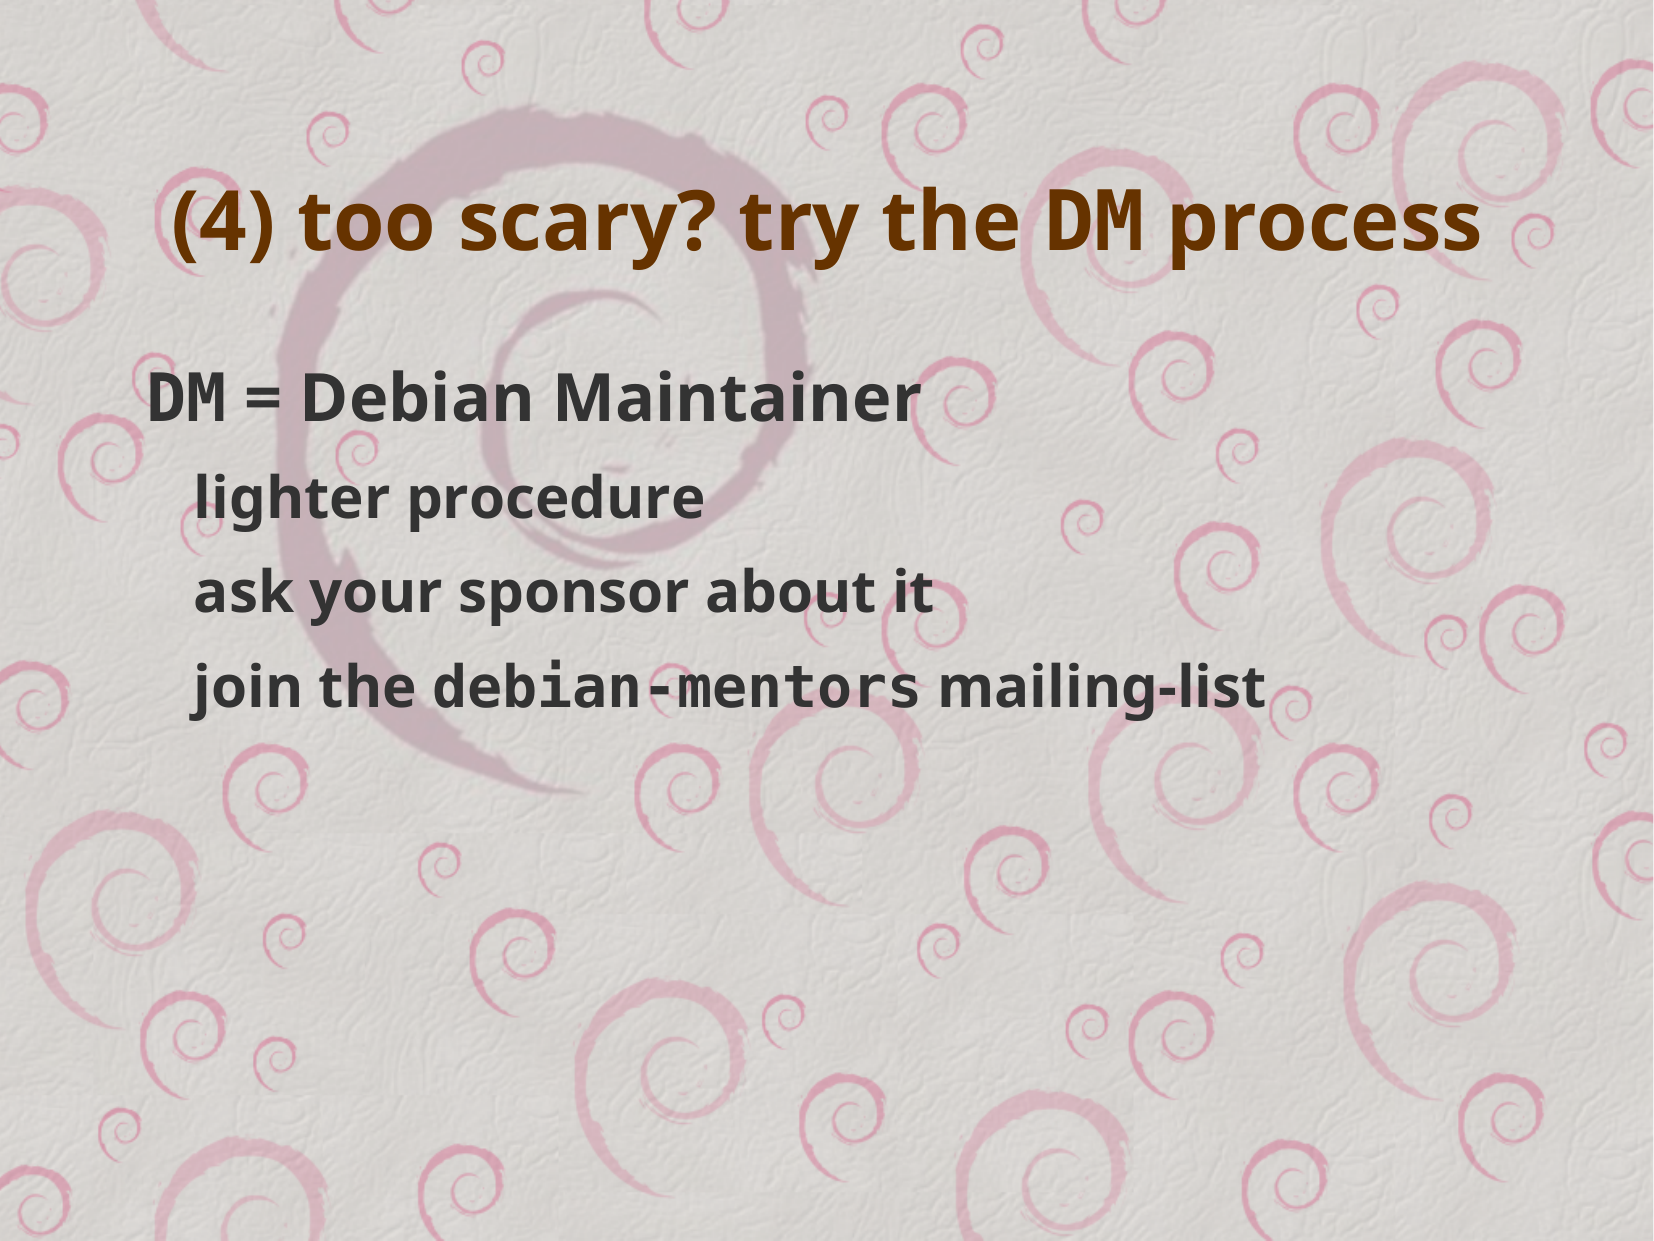

# (4) too scary? try the DM process
DM = Debian Maintainer
lighter procedure
ask your sponsor about it
join the debian-mentors mailing-list